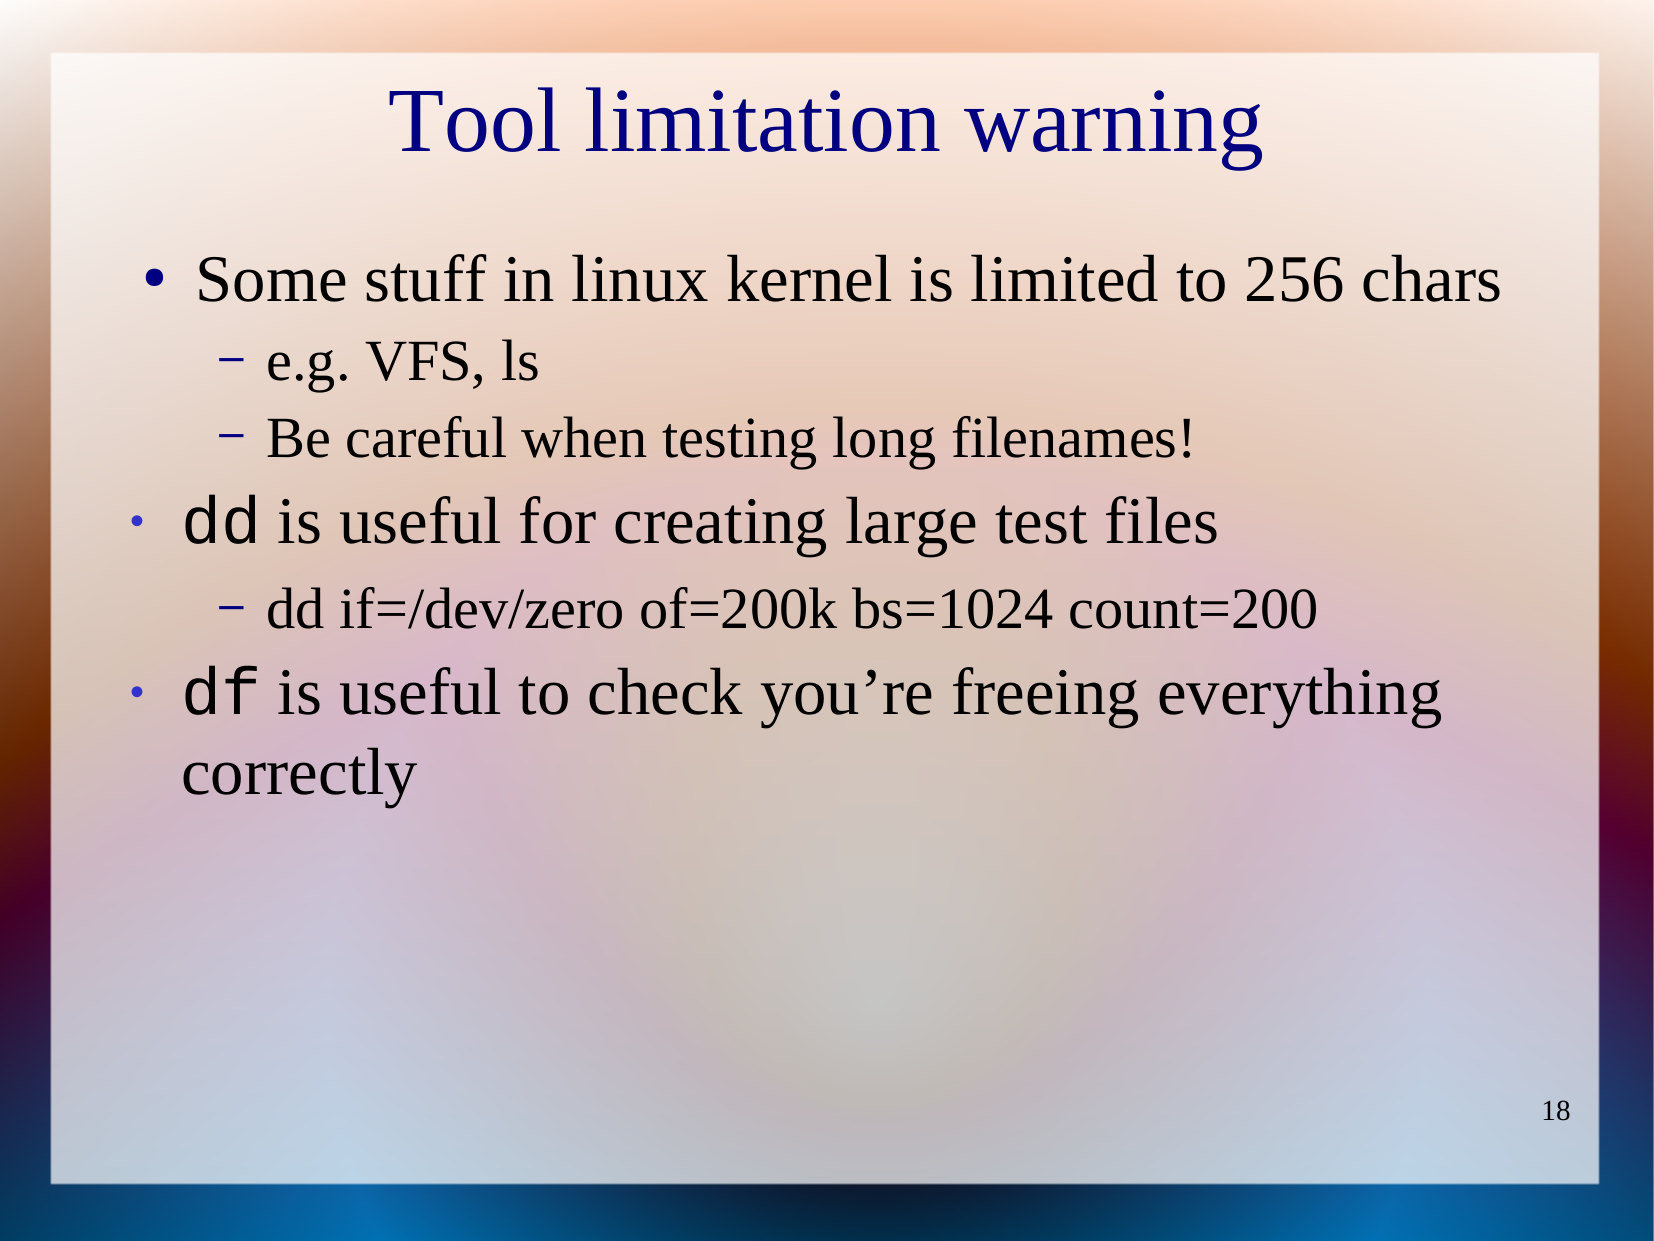

# Tool limitation warning
Some stuff in linux kernel is limited to 256 chars
e.g. VFS, ls
Be careful when testing long filenames!
dd is useful for creating large test files
dd if=/dev/zero of=200k bs=1024 count=200
df is useful to check you’re freeing everything correctly
18